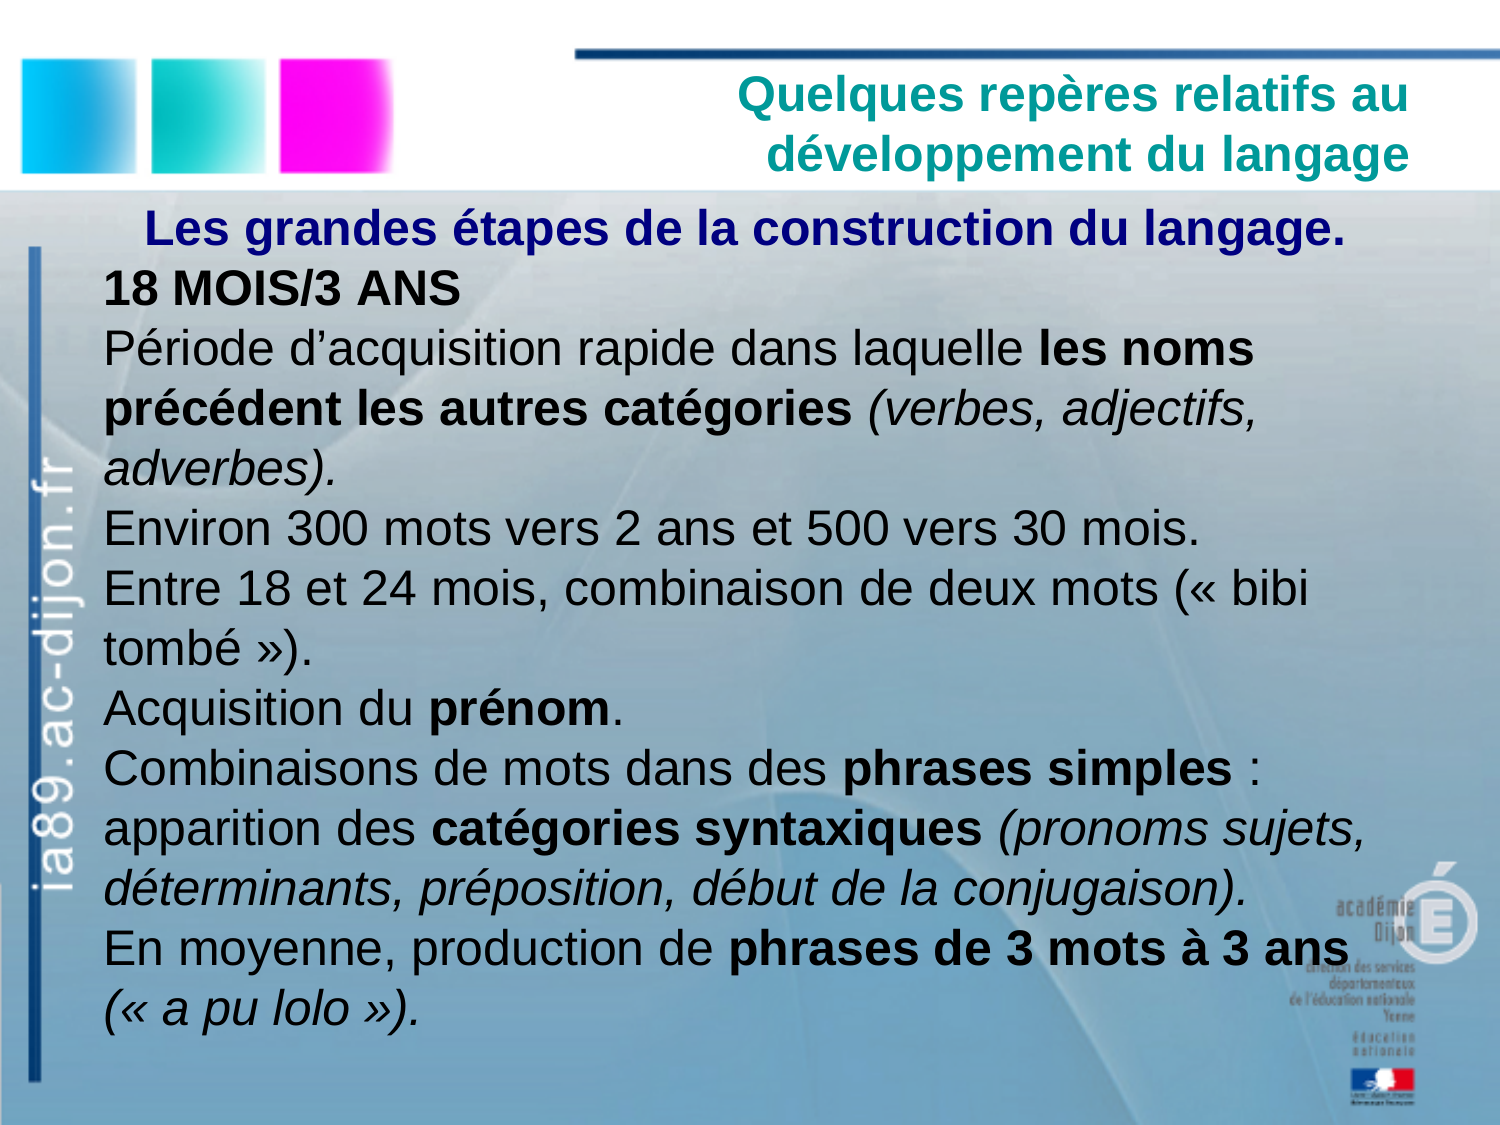

# Quelques repères relatifs au développement du langage
Les grandes étapes de la construction du langage.
18 MOIS/3 ANS
Période d’acquisition rapide dans laquelle les noms précédent les autres catégories (verbes, adjectifs, adverbes).
Environ 300 mots vers 2 ans et 500 vers 30 mois.
Entre 18 et 24 mois, combinaison de deux mots (« bibi tombé »).
Acquisition du prénom.
Combinaisons de mots dans des phrases simples :
apparition des catégories syntaxiques (pronoms sujets, déterminants, préposition, début de la conjugaison).
En moyenne, production de phrases de 3 mots à 3 ans (« a pu lolo »).